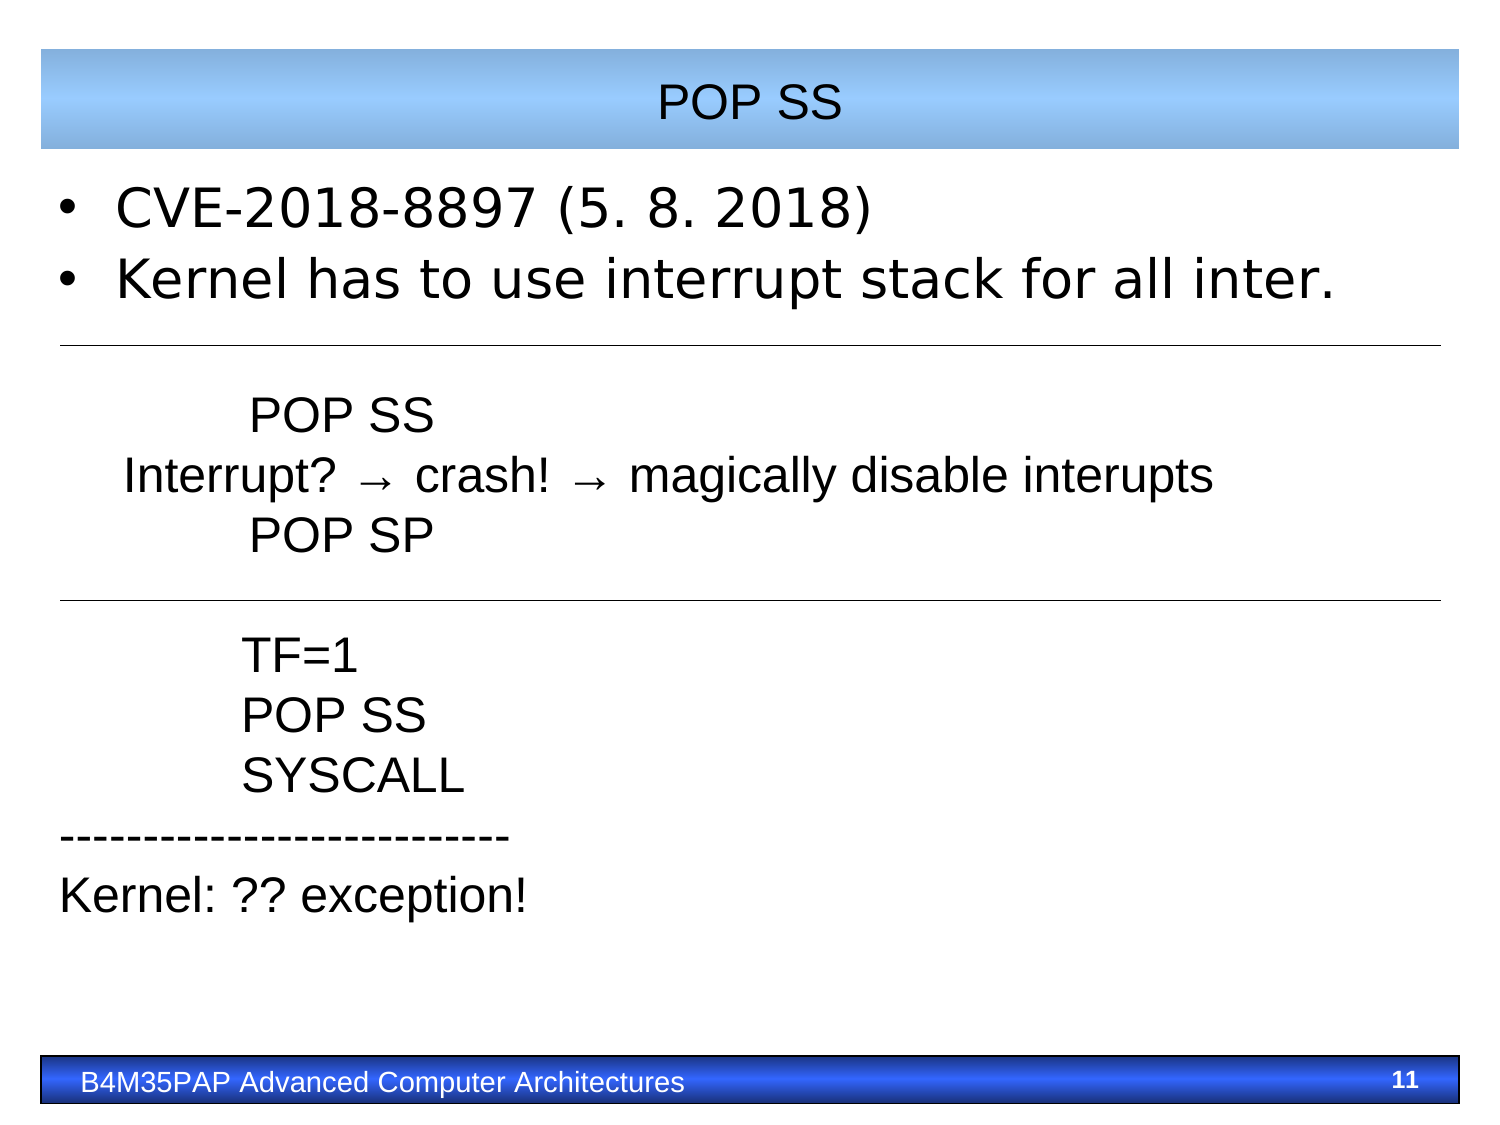

# POP SS
CVE-2018-8897 (5. 8. 2018)
Kernel has to use interrupt stack for all inter.
 POP SS
Interrupt? → crash! → magically disable interupts
 POP SP
 TF=1
 POP SS
 SYSCALL
---------------------------
Kernel: ?? exception!